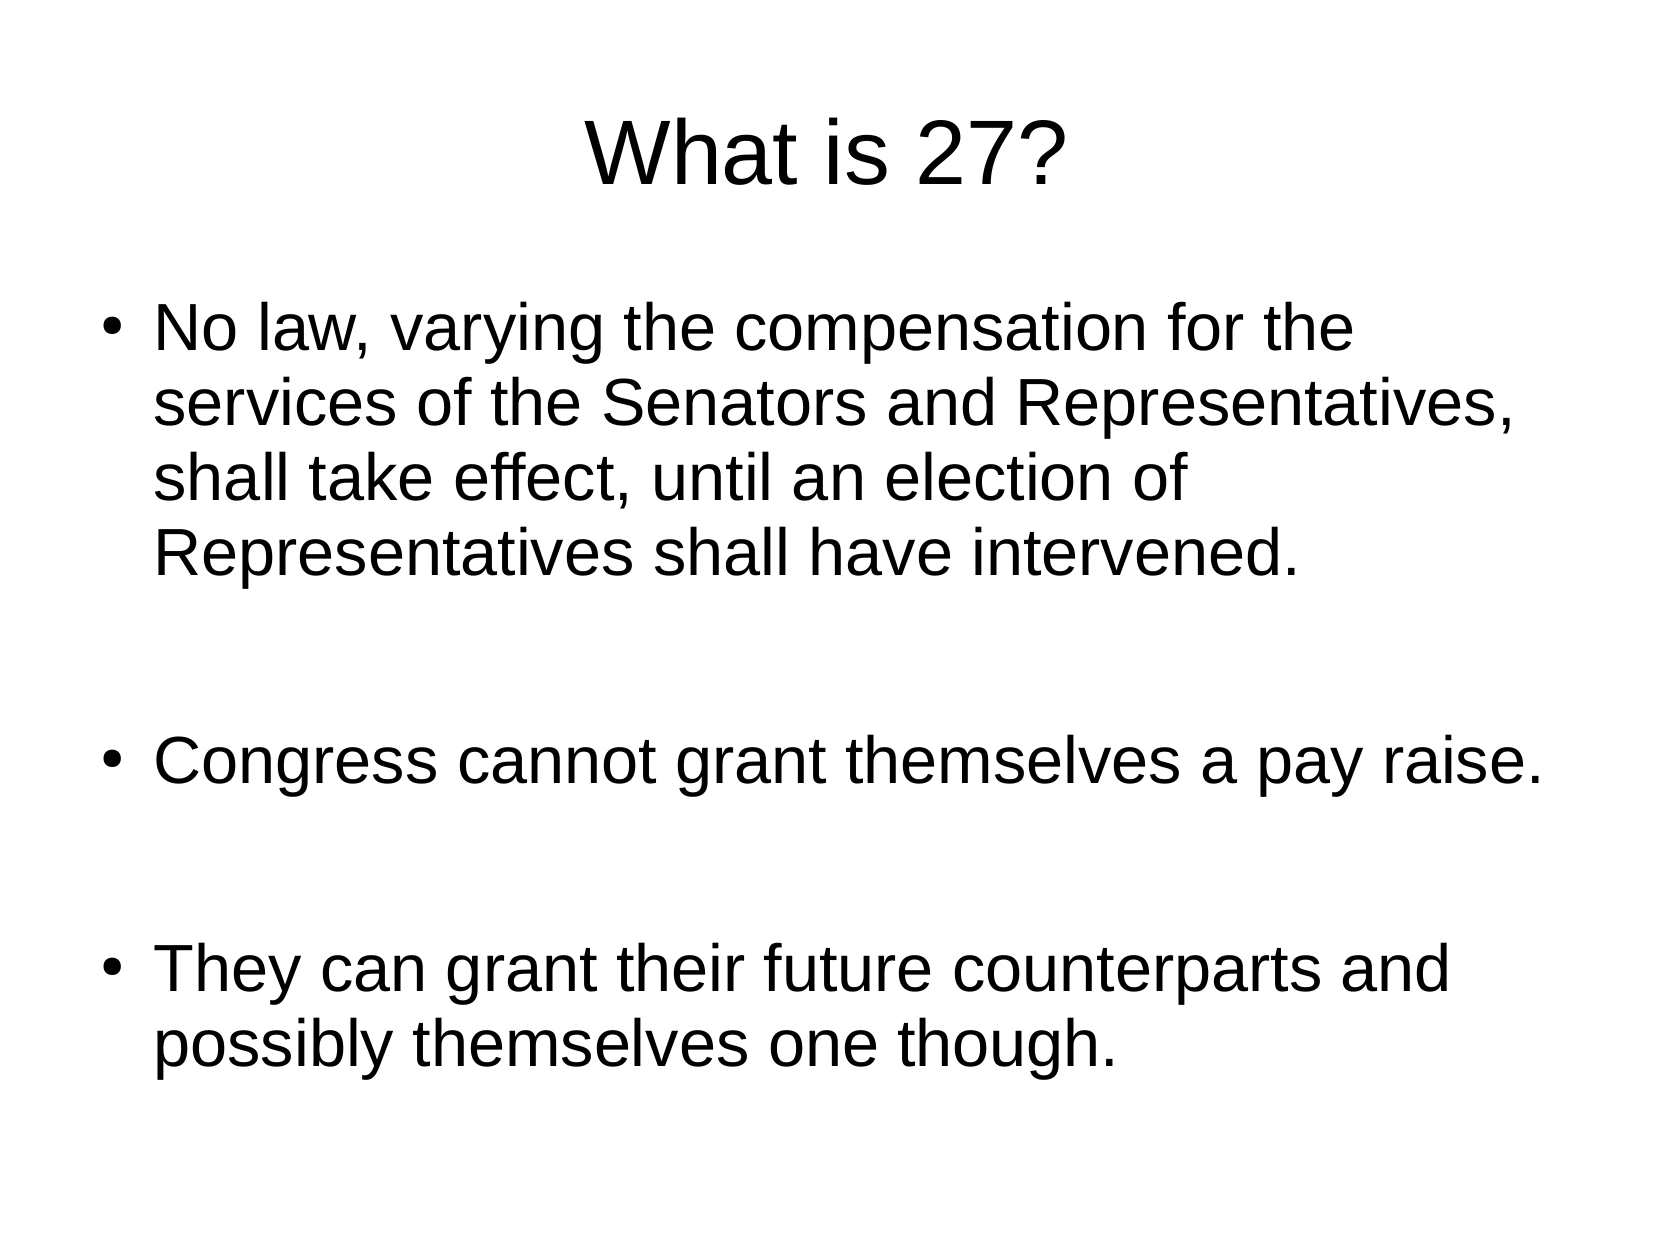

# What is 27?
No law, varying the compensation for the services of the Senators and Representatives, shall take effect, until an election of Representatives shall have intervened.
Congress cannot grant themselves a pay raise.
They can grant their future counterparts and possibly themselves one though.